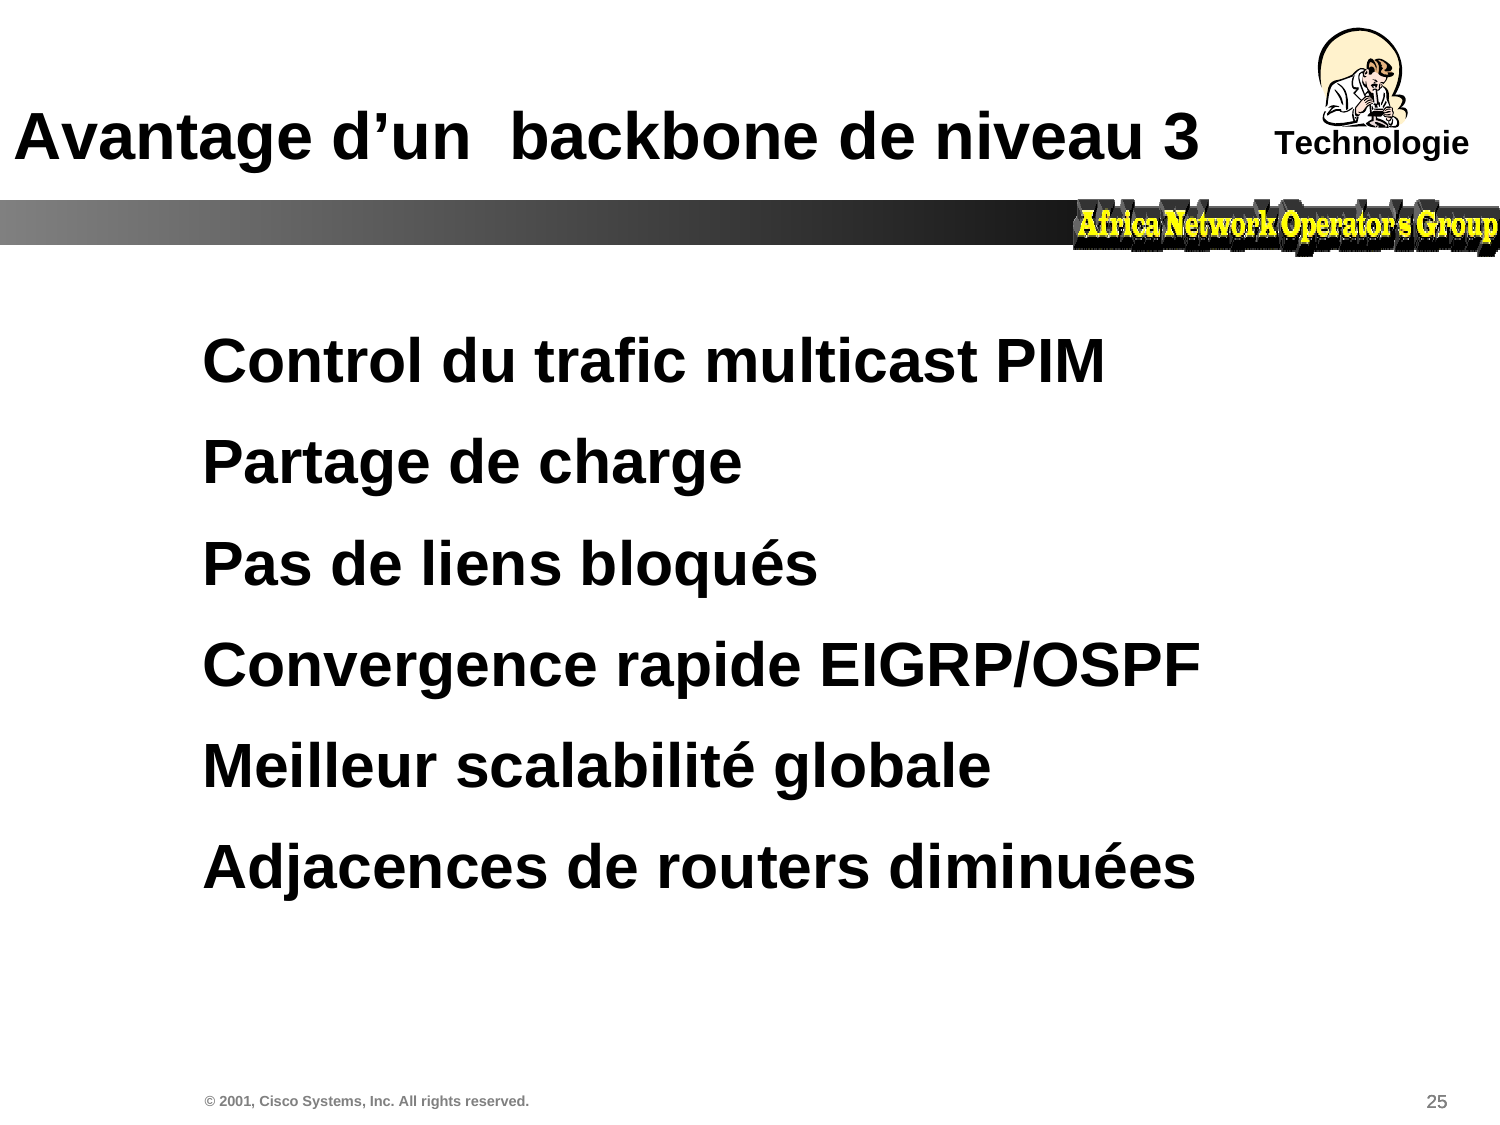

Technologie
# Avantage d’un backbone de niveau 3
Control du trafic multicast PIM
Partage de charge
Pas de liens bloqués
Convergence rapide EIGRP/OSPF
Meilleur scalabilité globale
Adjacences de routers diminuées